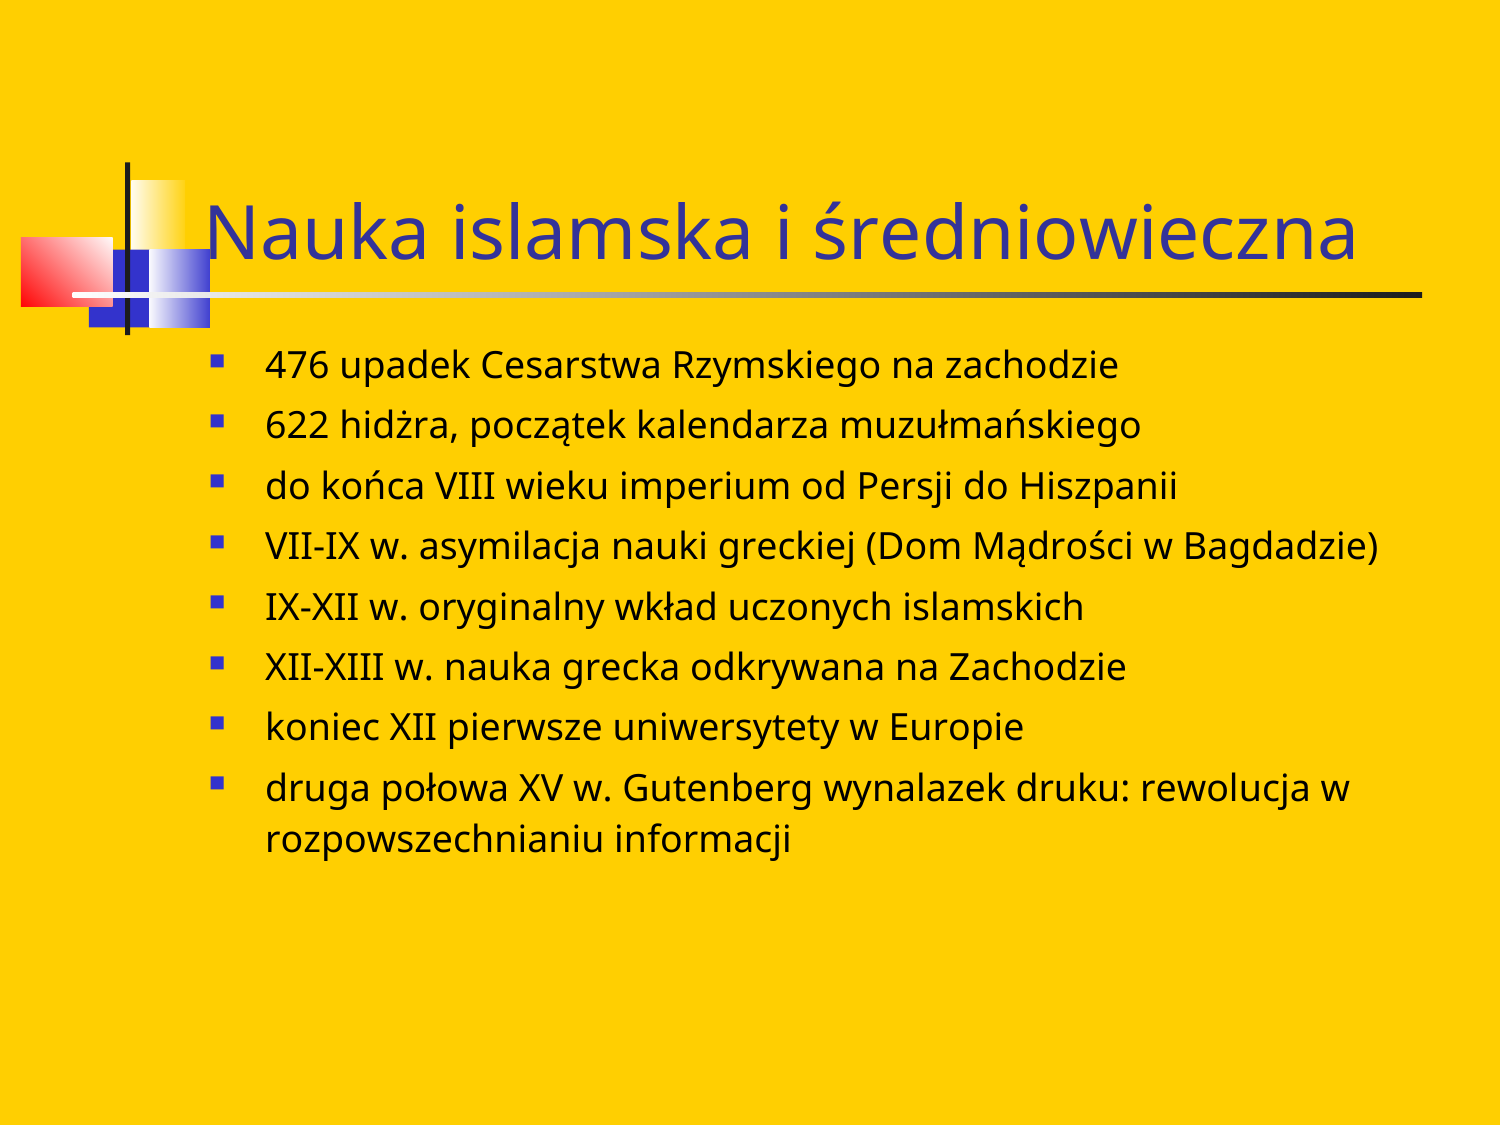

# Nauka islamska i średniowieczna
476 upadek Cesarstwa Rzymskiego na zachodzie
622 hidżra, początek kalendarza muzułmańskiego
do końca VIII wieku imperium od Persji do Hiszpanii
VII-IX w. asymilacja nauki greckiej (Dom Mądrości w Bagdadzie)
IX-XII w. oryginalny wkład uczonych islamskich
XII-XIII w. nauka grecka odkrywana na Zachodzie
koniec XII pierwsze uniwersytety w Europie
druga połowa XV w. Gutenberg wynalazek druku: rewolucja w rozpowszechnianiu informacji